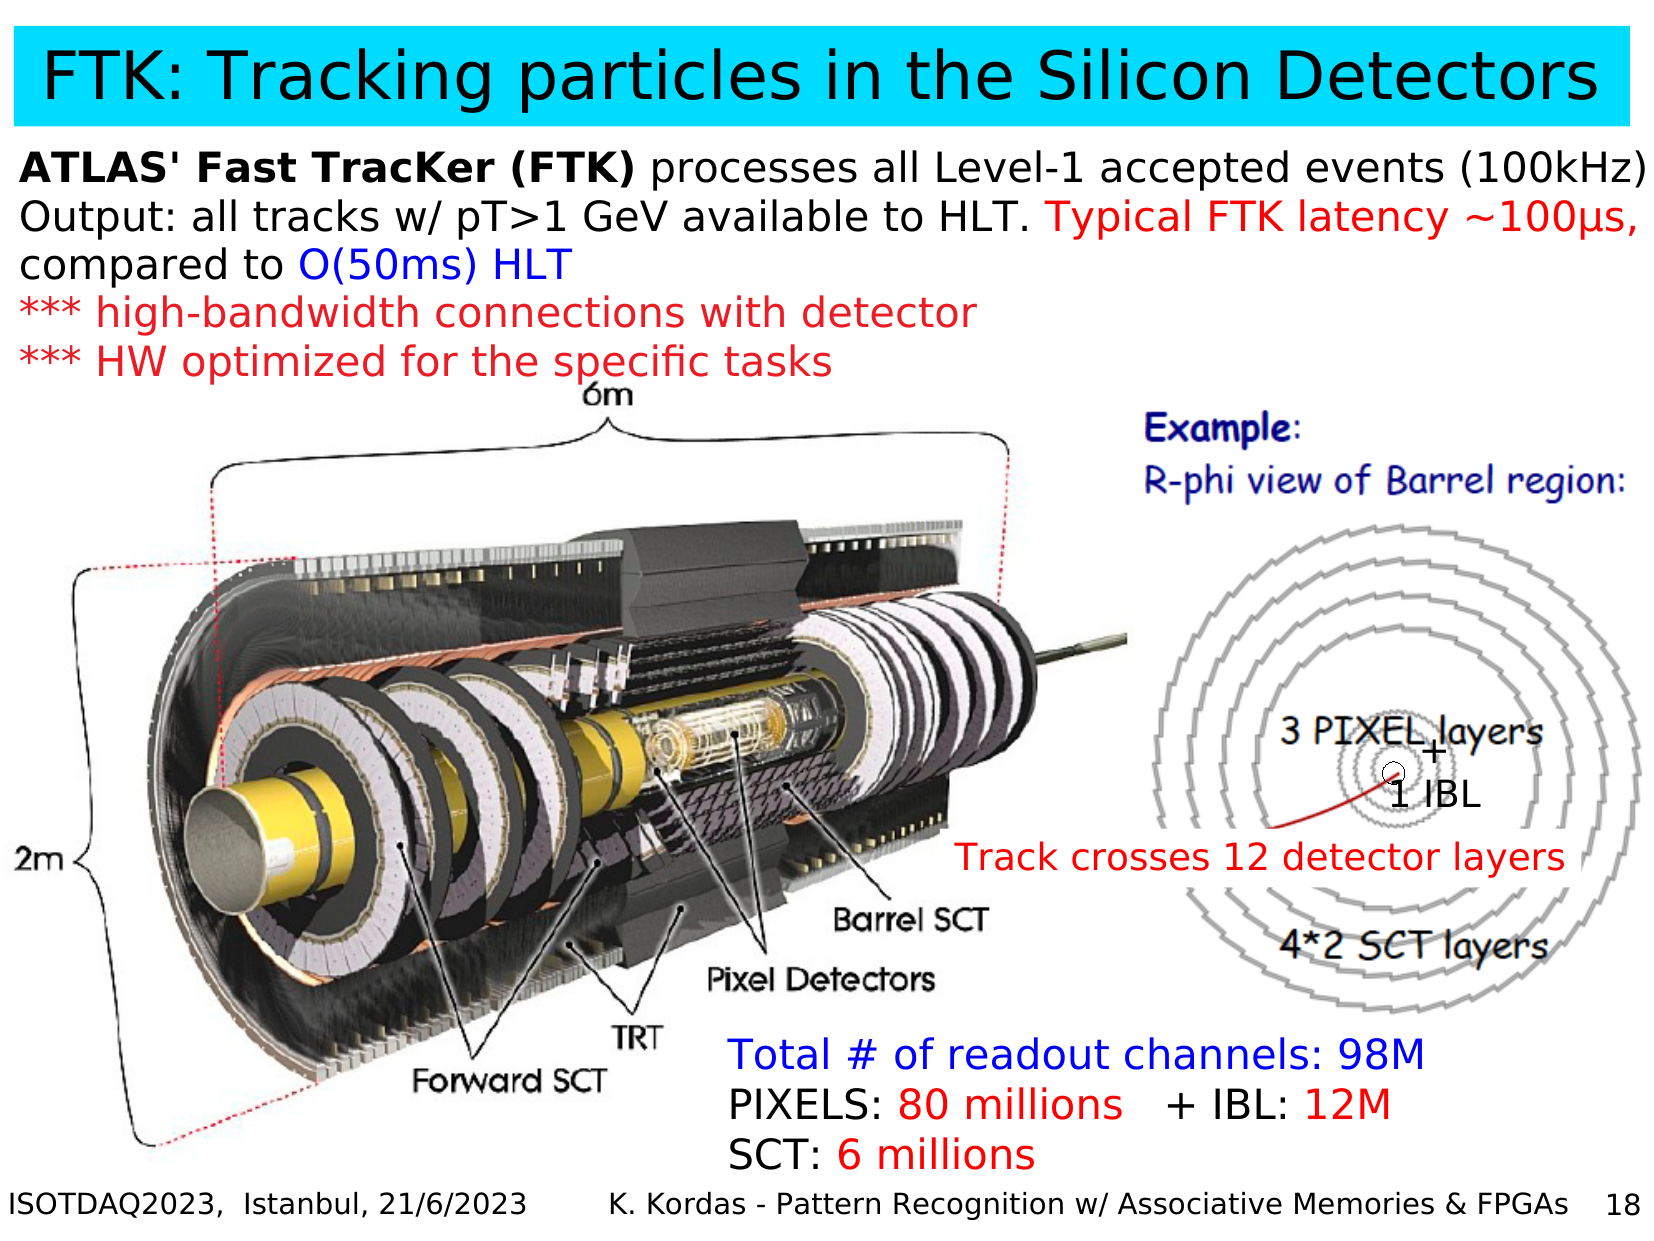

# FTK: Tracking particles in the Silicon Detectors
ATLAS' Fast TracKer (FTK) processes all Level-1 accepted events (100kHz)
Output: all tracks w/ pT>1 GeV available to HLT. Typical FTK latency ~100μs, compared to O(50ms) HLT
*** high-bandwidth connections with detector
*** HW optimized for the specific tasks
+
1 IBL
Track crosses 12 detector layers
Total # of readout channels: 98M
PIXELS: 80 millions + IBL: 12M
SCT: 6 millions
ISOTDAQ2023, Istanbul, 21/6/2023
K. Kordas - Pattern Recognition w/ Associative Memories & FPGAs
18